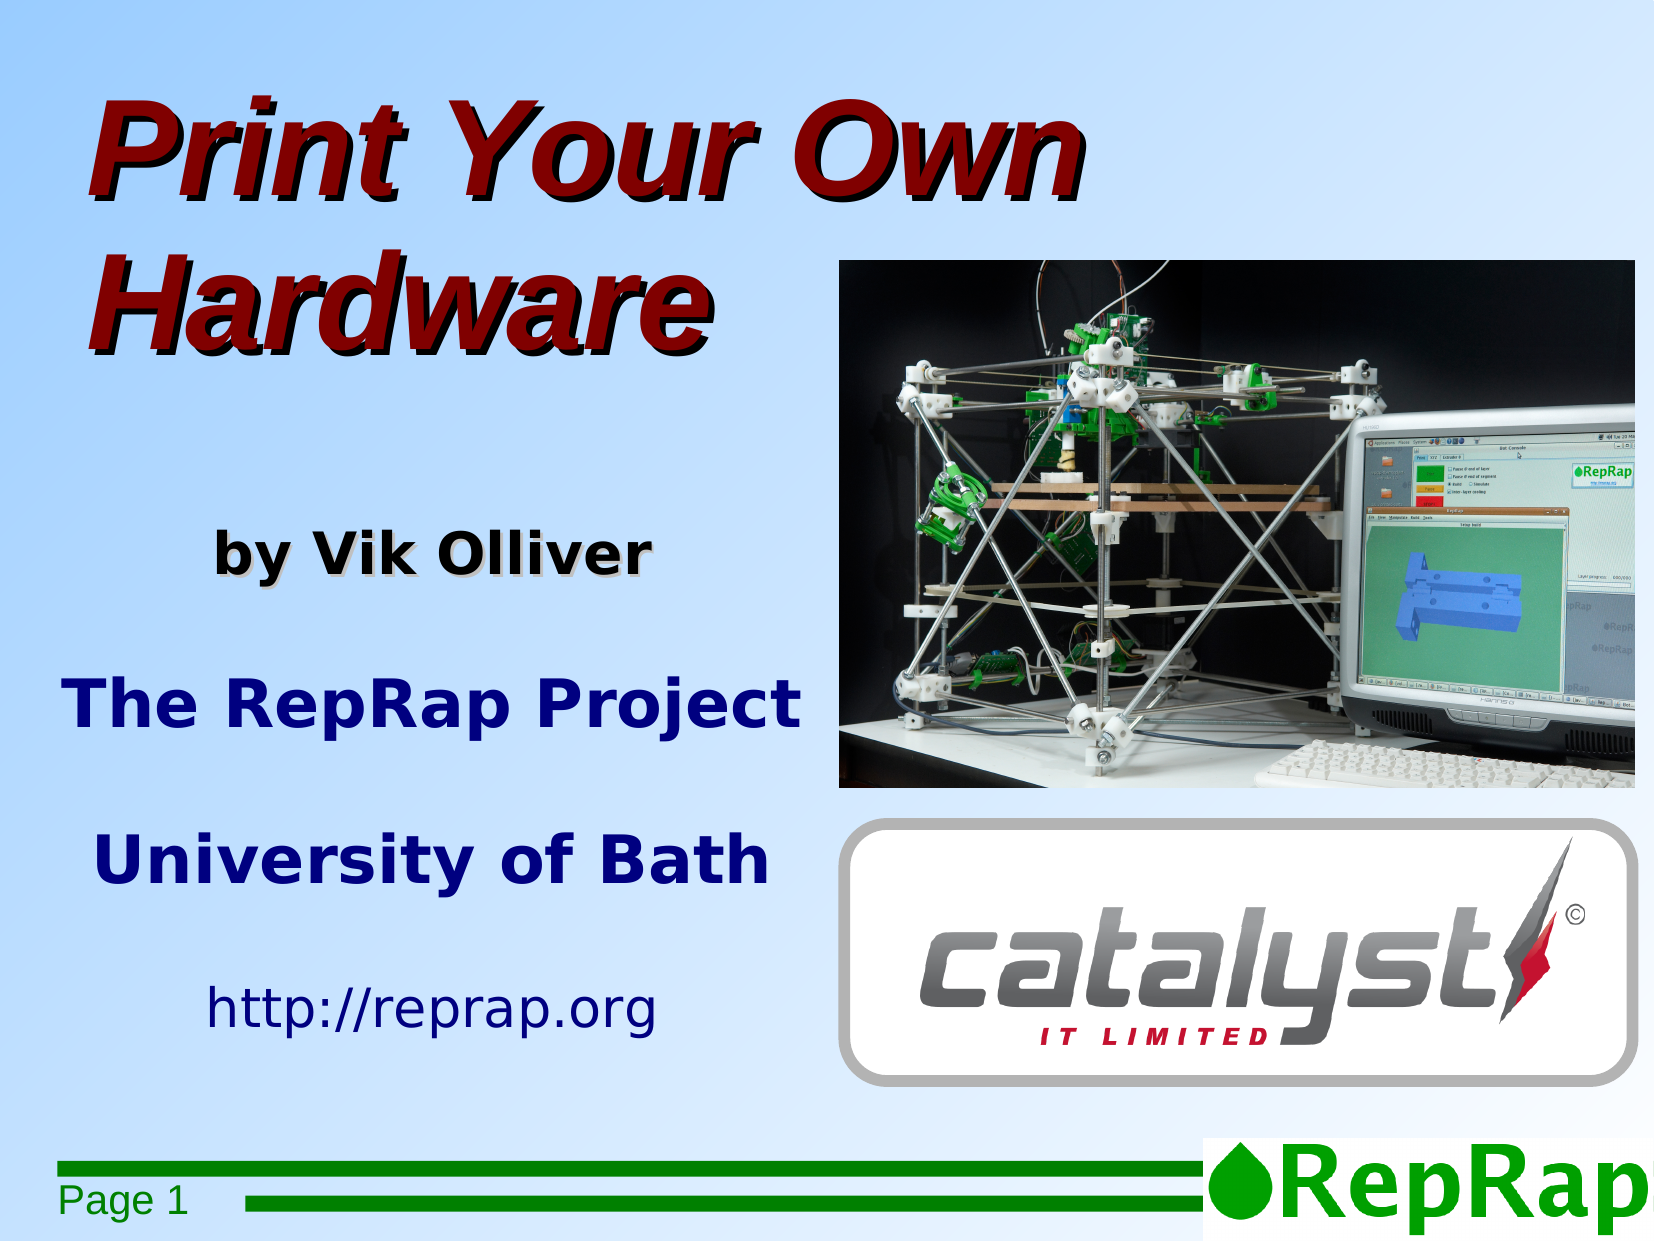

Print Your Own Hardware
# by Vik Olliver
The RepRap Project
University of Bath
http://reprap.org